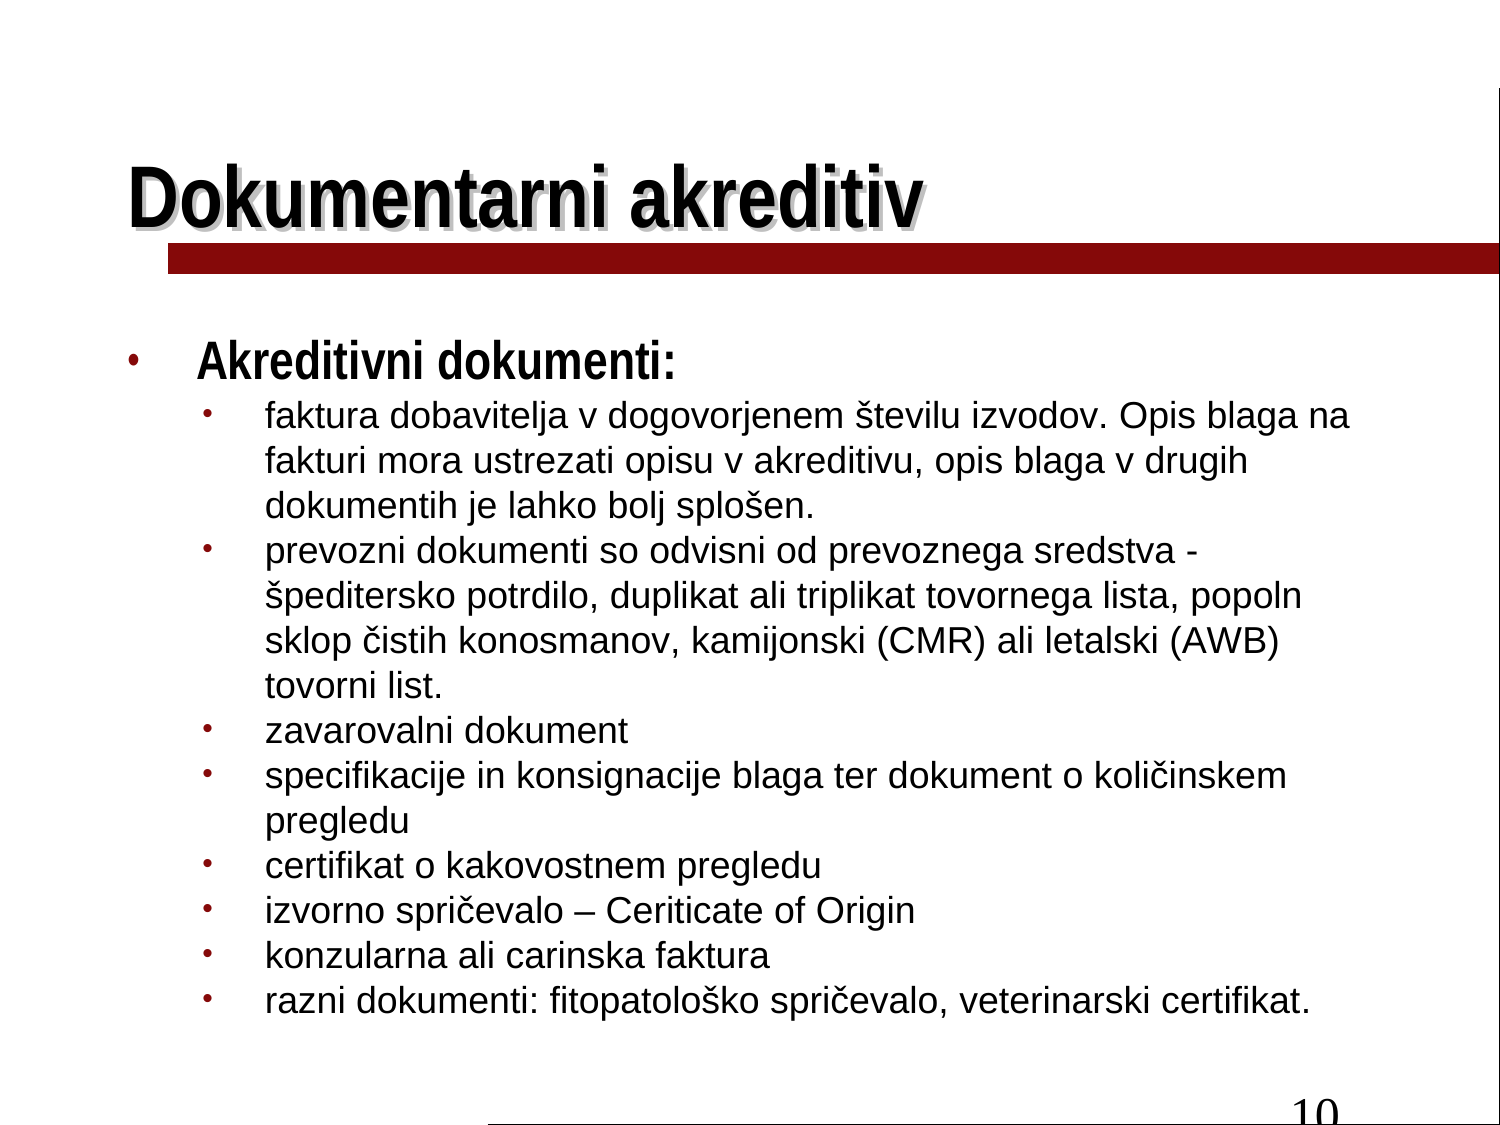

Dokumentarni akreditiv
# Akreditivni dokumenti:
faktura dobavitelja v dogovorjenem številu izvodov. Opis blaga na fakturi mora ustrezati opisu v akreditivu, opis blaga v drugih dokumentih je lahko bolj splošen.
prevozni dokumenti so odvisni od prevoznega sredstva - špeditersko potrdilo, duplikat ali triplikat tovornega lista, popoln sklop čistih konosmanov, kamijonski (CMR) ali letalski (AWB) tovorni list.
zavarovalni dokument
specifikacije in konsignacije blaga ter dokument o količinskem pregledu
certifikat o kakovostnem pregledu
izvorno spričevalo – Ceriticate of Origin
konzularna ali carinska faktura
razni dokumenti: fitopatološko spričevalo, veterinarski certifikat.
10